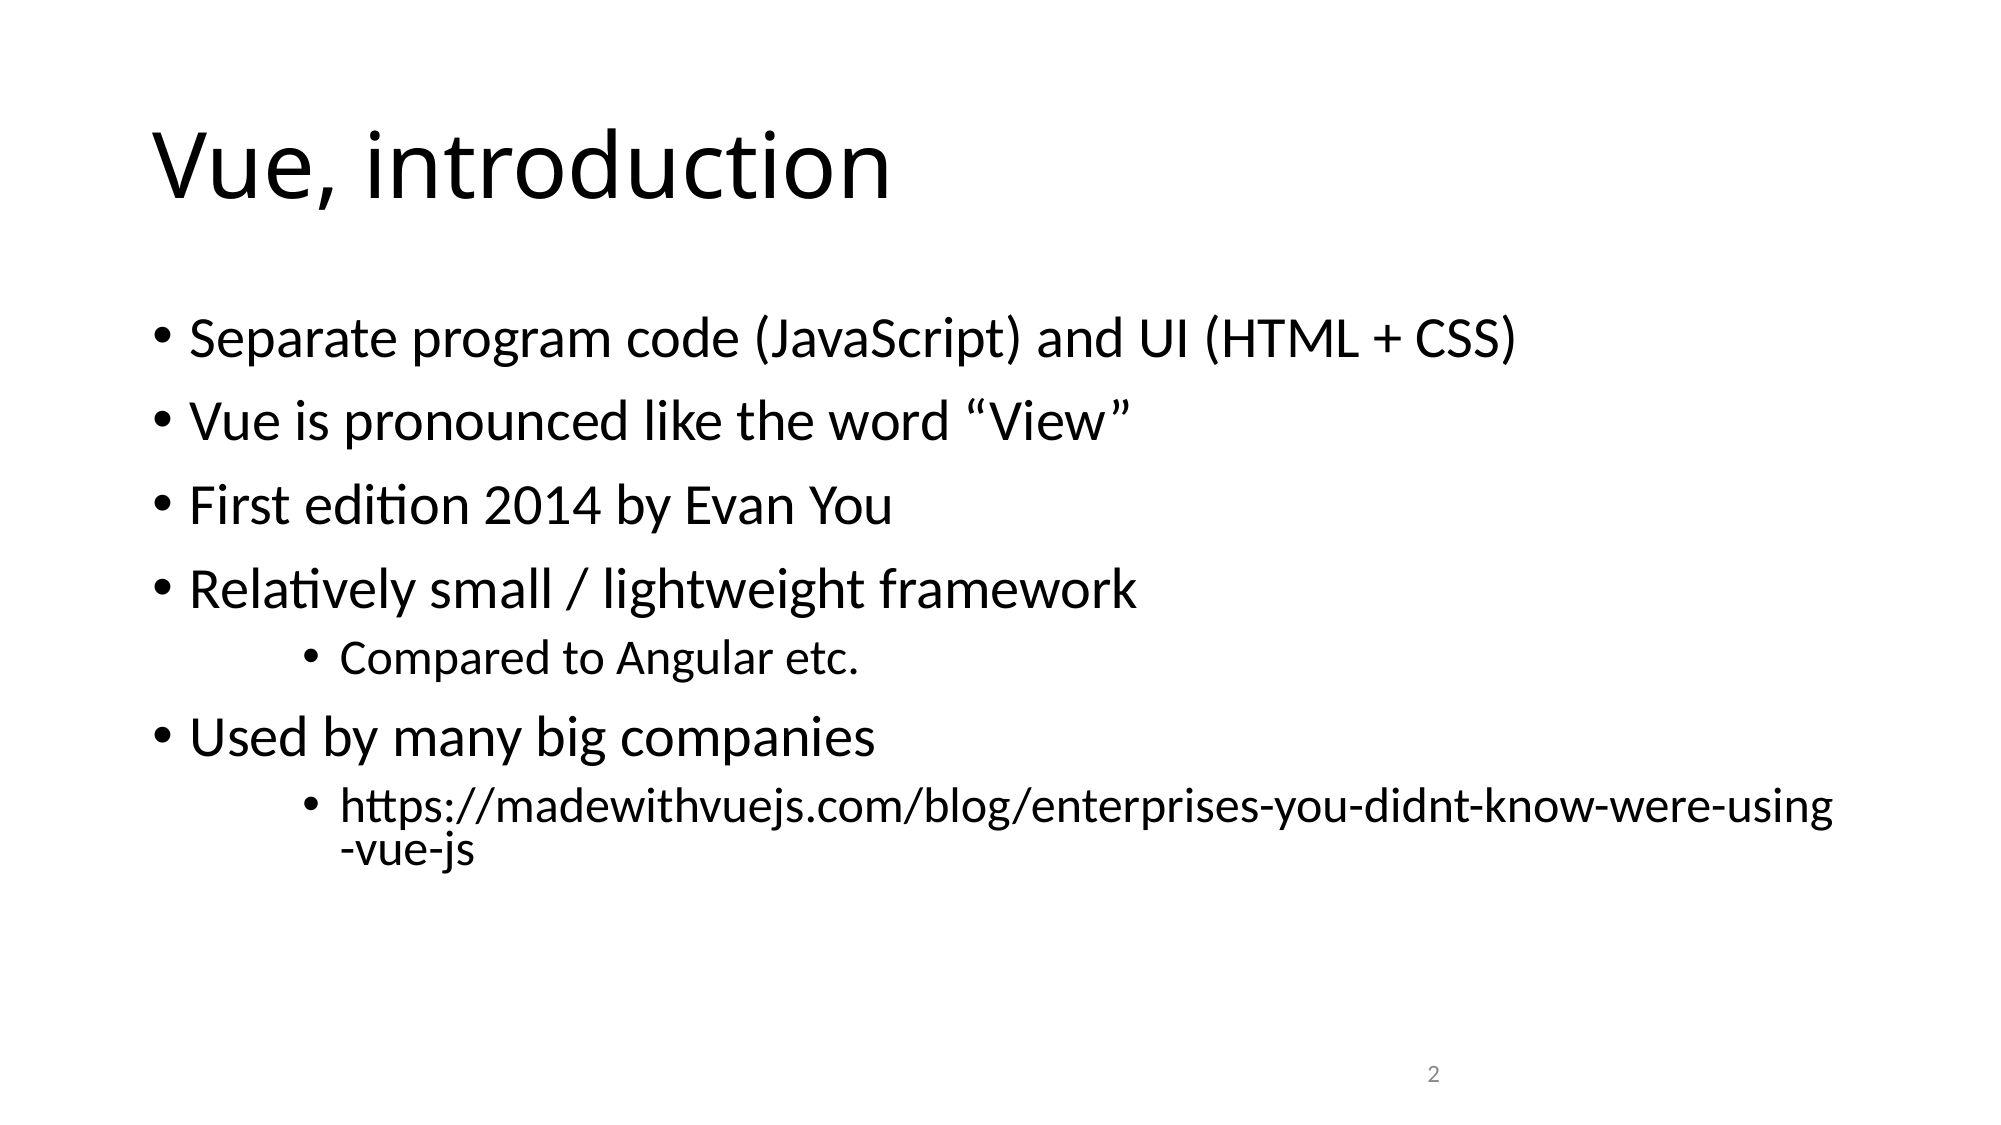

# Vue, introduction
Separate program code (JavaScript) and UI (HTML + CSS)
Vue is pronounced like the word “View”
First edition 2014 by Evan You
Relatively small / lightweight framework
Compared to Angular etc.
Used by many big companies
https://madewithvuejs.com/blog/enterprises-you-didnt-know-were-using-vue-js
2